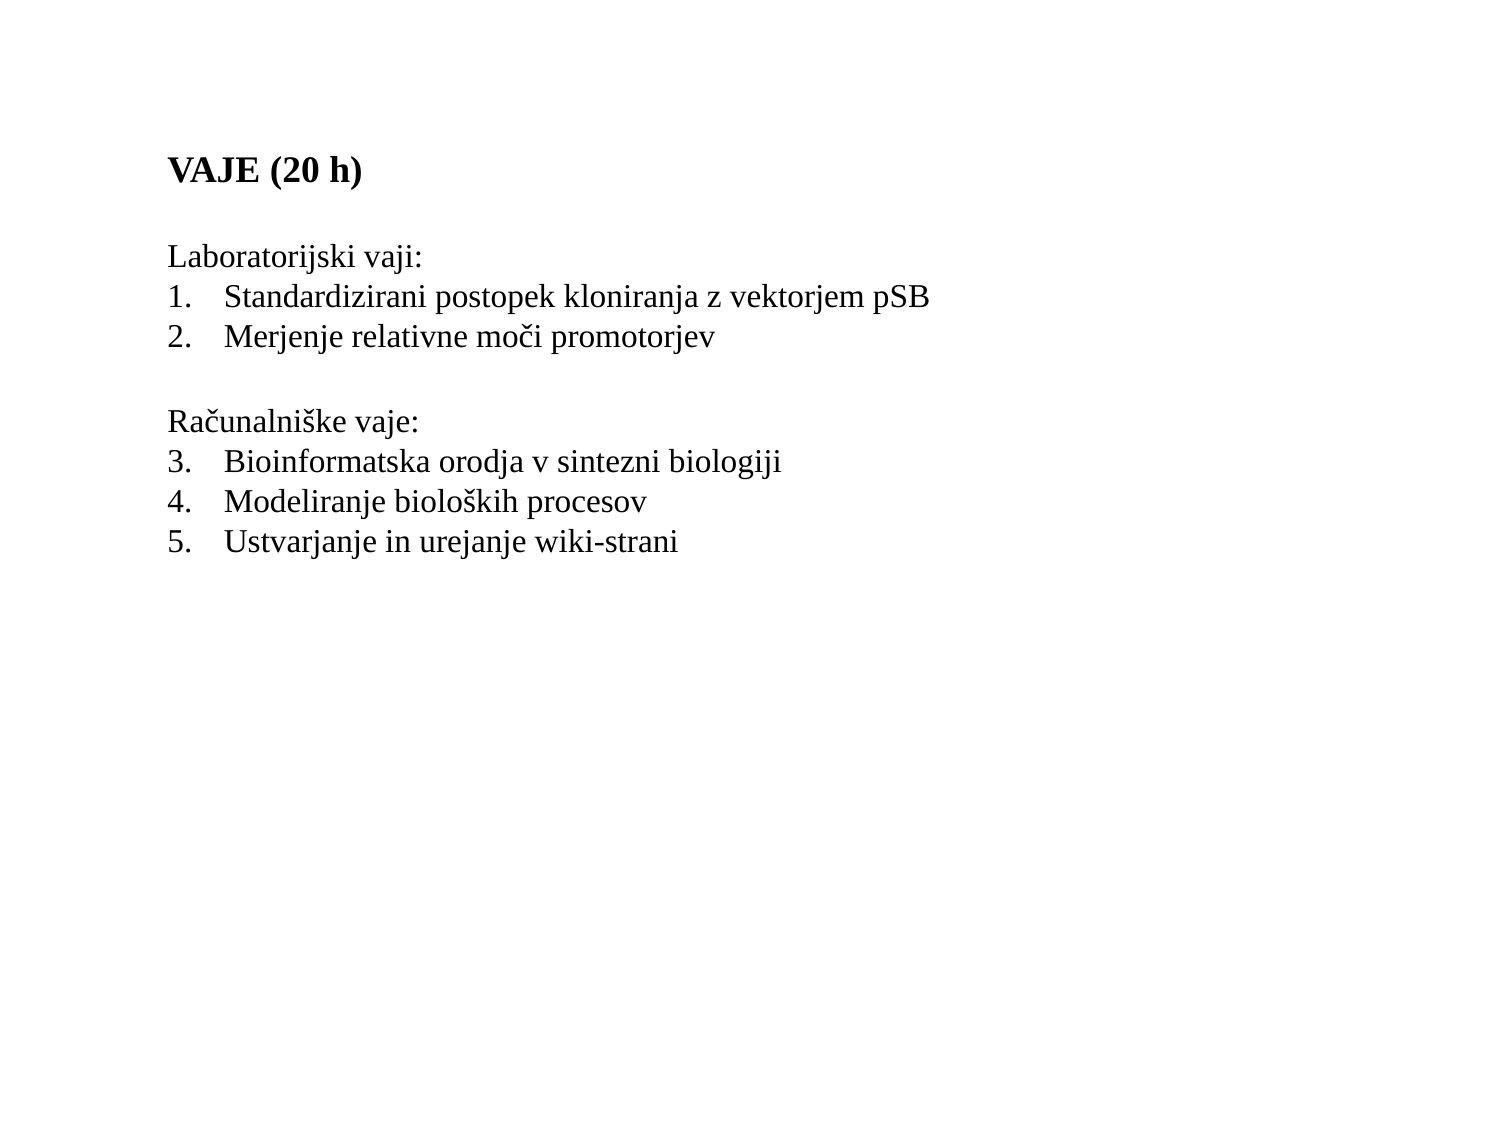

VAJE (20 h)
Laboratorijski vaji:
Standardizirani postopek kloniranja z vektorjem pSB
Merjenje relativne moči promotorjev
Računalniške vaje:
Bioinformatska orodja v sintezni biologiji
Modeliranje bioloških procesov
Ustvarjanje in urejanje wiki-strani